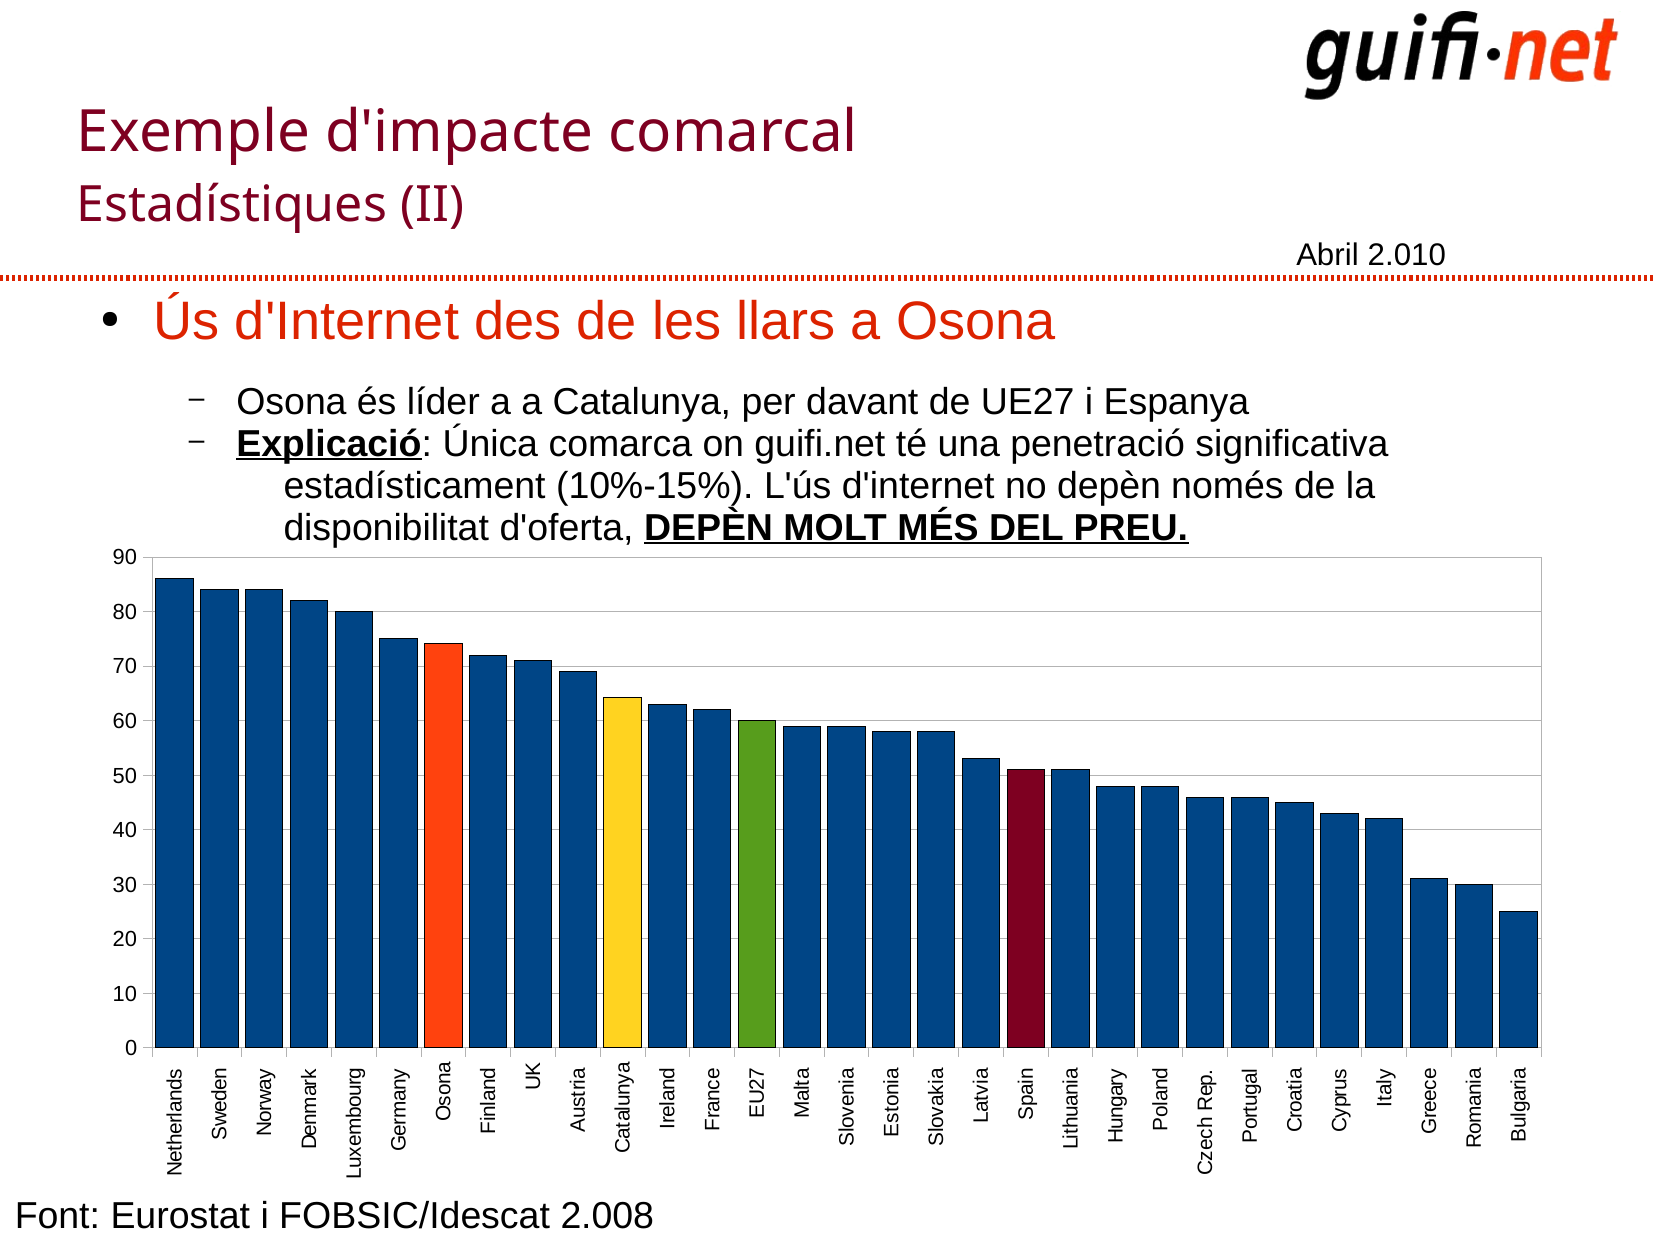

# Exemple d'impacte comarcal Estadístiques (II)
Ús d'Internet des de les llars a Osona
Osona és líder a a Catalunya, per davant de UE27 i Espanya
Explicació: Única comarca on guifi.net té una penetració significativa estadísticament (10%-15%). L'ús d'internet no depèn només de la disponibilitat d'oferta, DEPÈN MOLT MÉS DEL PREU.
### Chart
| Category | 2008 |
|---|---|
| Netherlands | 86.0 |
| Sweden | 84.0 |
| Norway | 84.0 |
| Denmark | 82.0 |
| Luxembourg | 80.0 |
| Germany | 75.0 |
| Osona | 74.2 |
| Finland | 72.0 |
| UK | 71.0 |
| Austria | 69.0 |
| Catalunya | 64.2 |
| Ireland | 63.0 |
| France | 62.0 |
| EU27 | 60.0 |
| Malta | 59.0 |
| Slovenia | 59.0 |
| Estonia | 58.0 |
| Slovakia | 58.0 |
| Latvia | 53.0 |
| Spain | 51.0 |
| Lithuania | 51.0 |
| Hungary | 48.0 |
| Poland | 48.0 |
| Czech Rep. | 46.0 |
| Portugal | 46.0 |
| Croatia | 45.0 |
| Cyprus | 43.0 |
| Italy | 42.0 |
| Greece | 31.0 |
| Romania | 30.0 |
| Bulgaria | 25.0 |Font: Eurostat i FOBSIC/Idescat 2.008